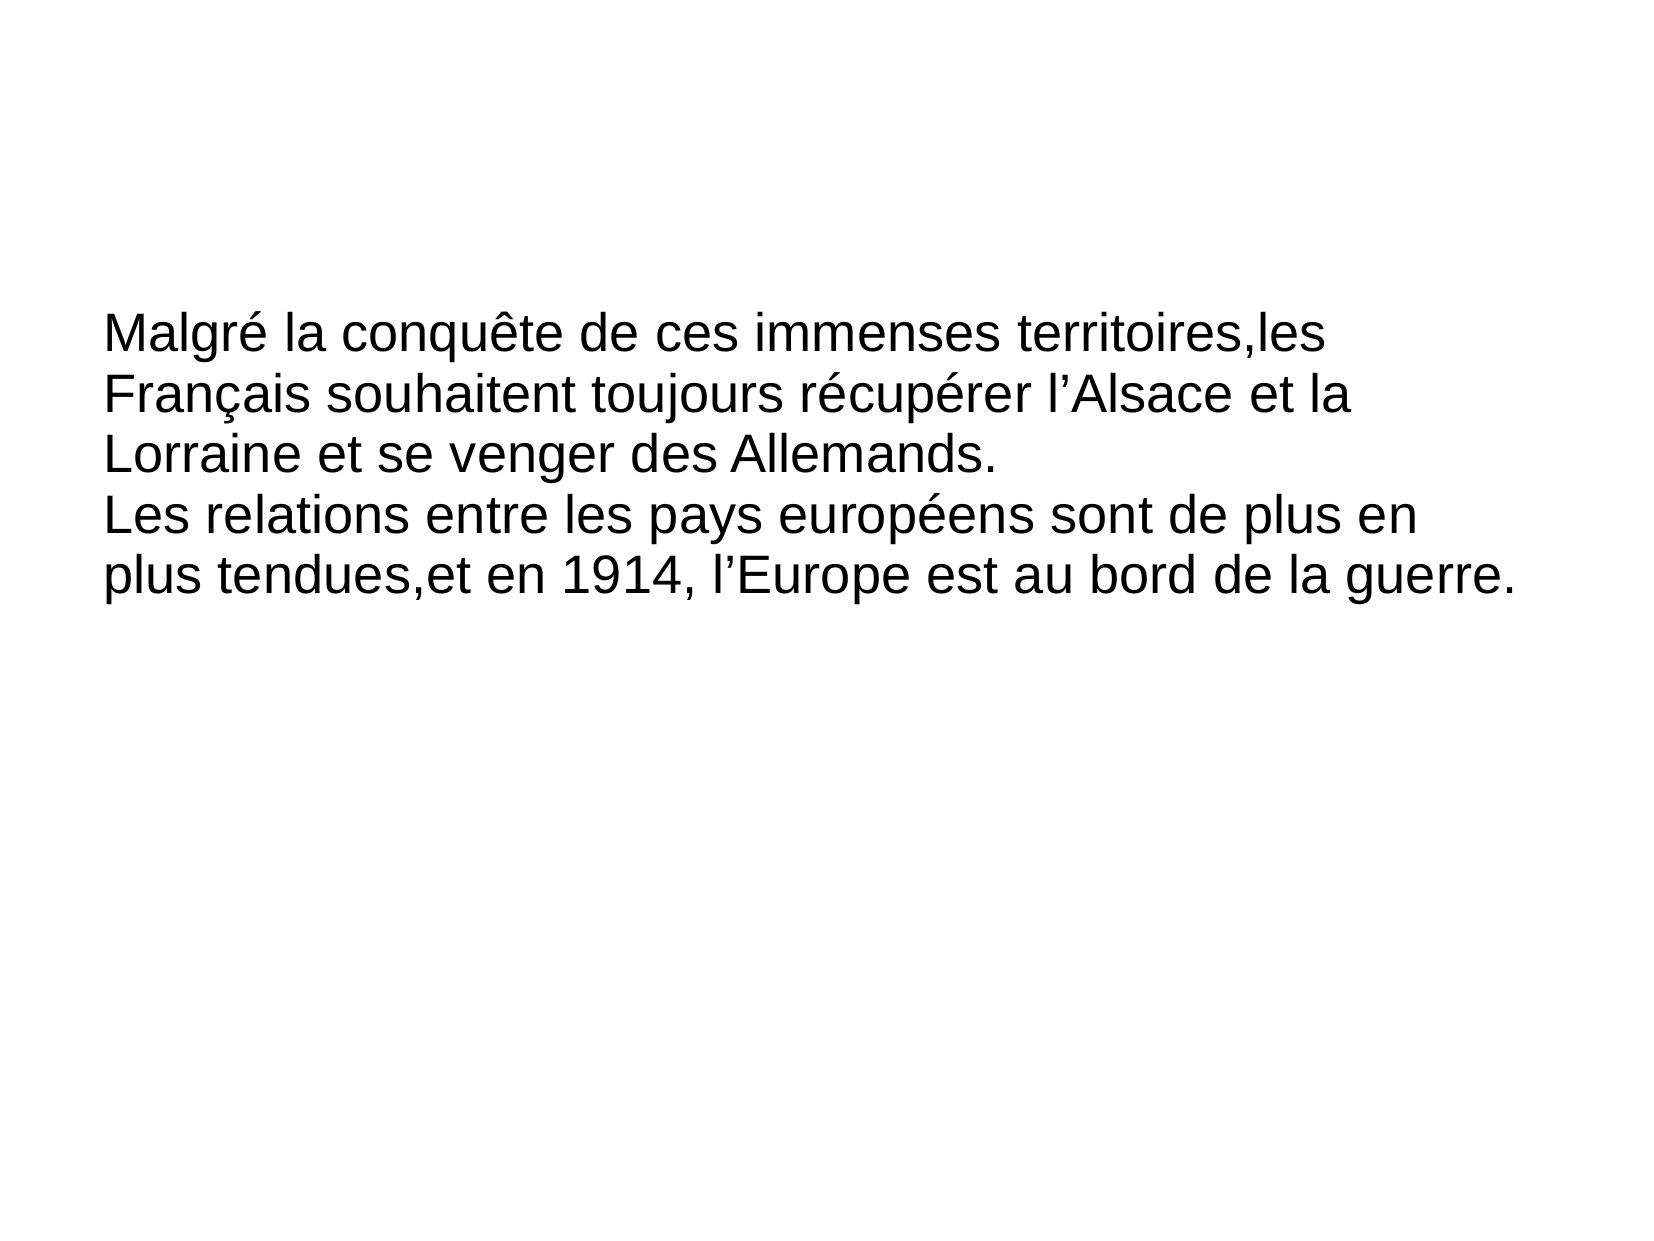

Malgré la conquête de ces immenses territoires,les Français souhaitent toujours récupérer l’Alsace et la Lorraine et se venger des Allemands.
Les relations entre les pays européens sont de plus en plus tendues,et en 1914, l’Europe est au bord de la guerre.